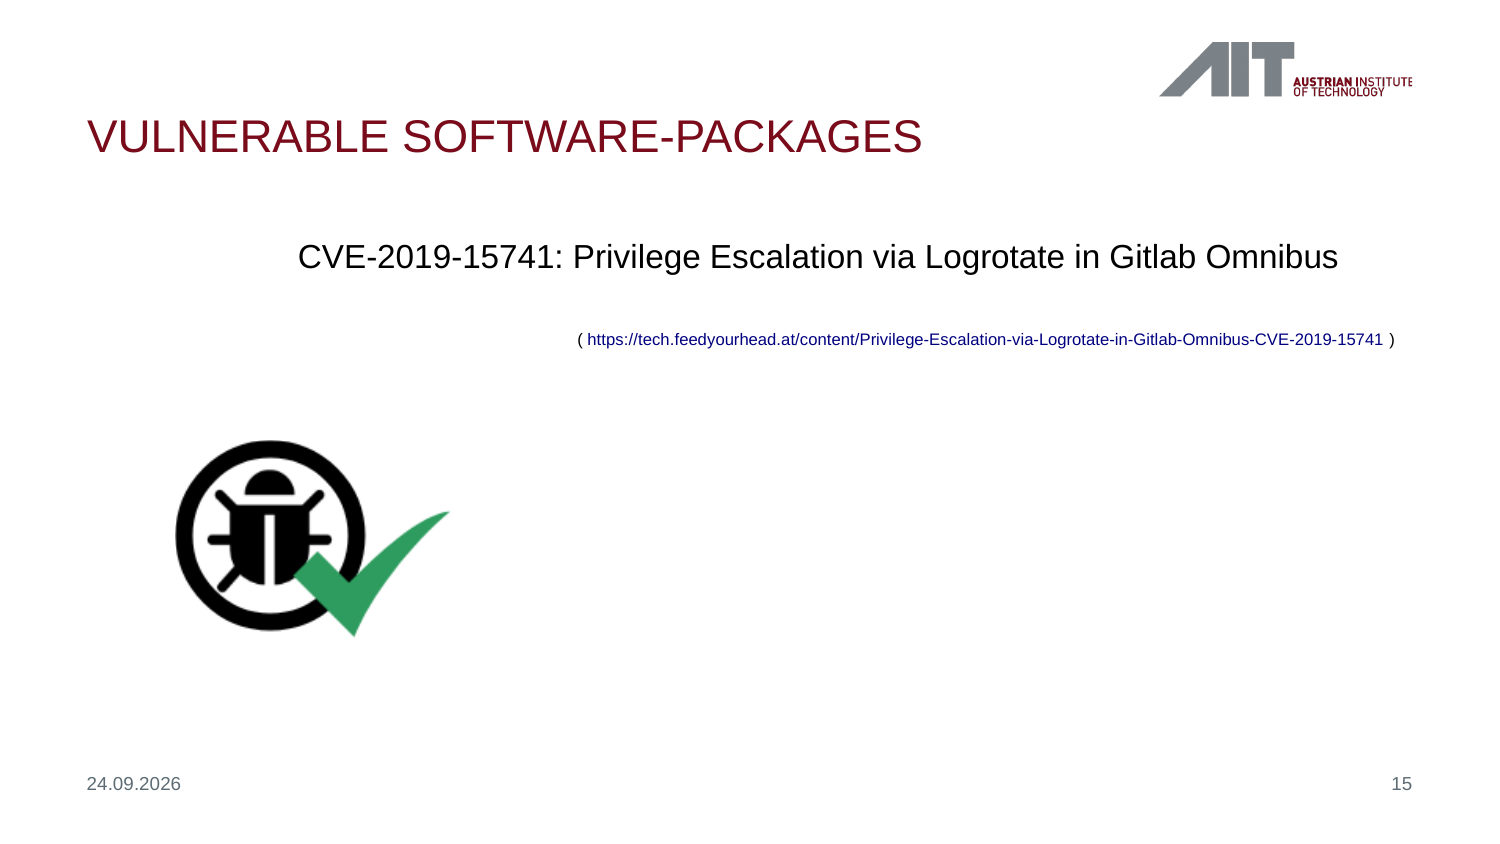

Vulnerable software-packages
# CVE-2019-15741: Privilege Escalation via Logrotate in Gitlab Omnibus
( https://tech.feedyourhead.at/content/Privilege-Escalation-via-Logrotate-in-Gitlab-Omnibus-CVE-2019-15741 )